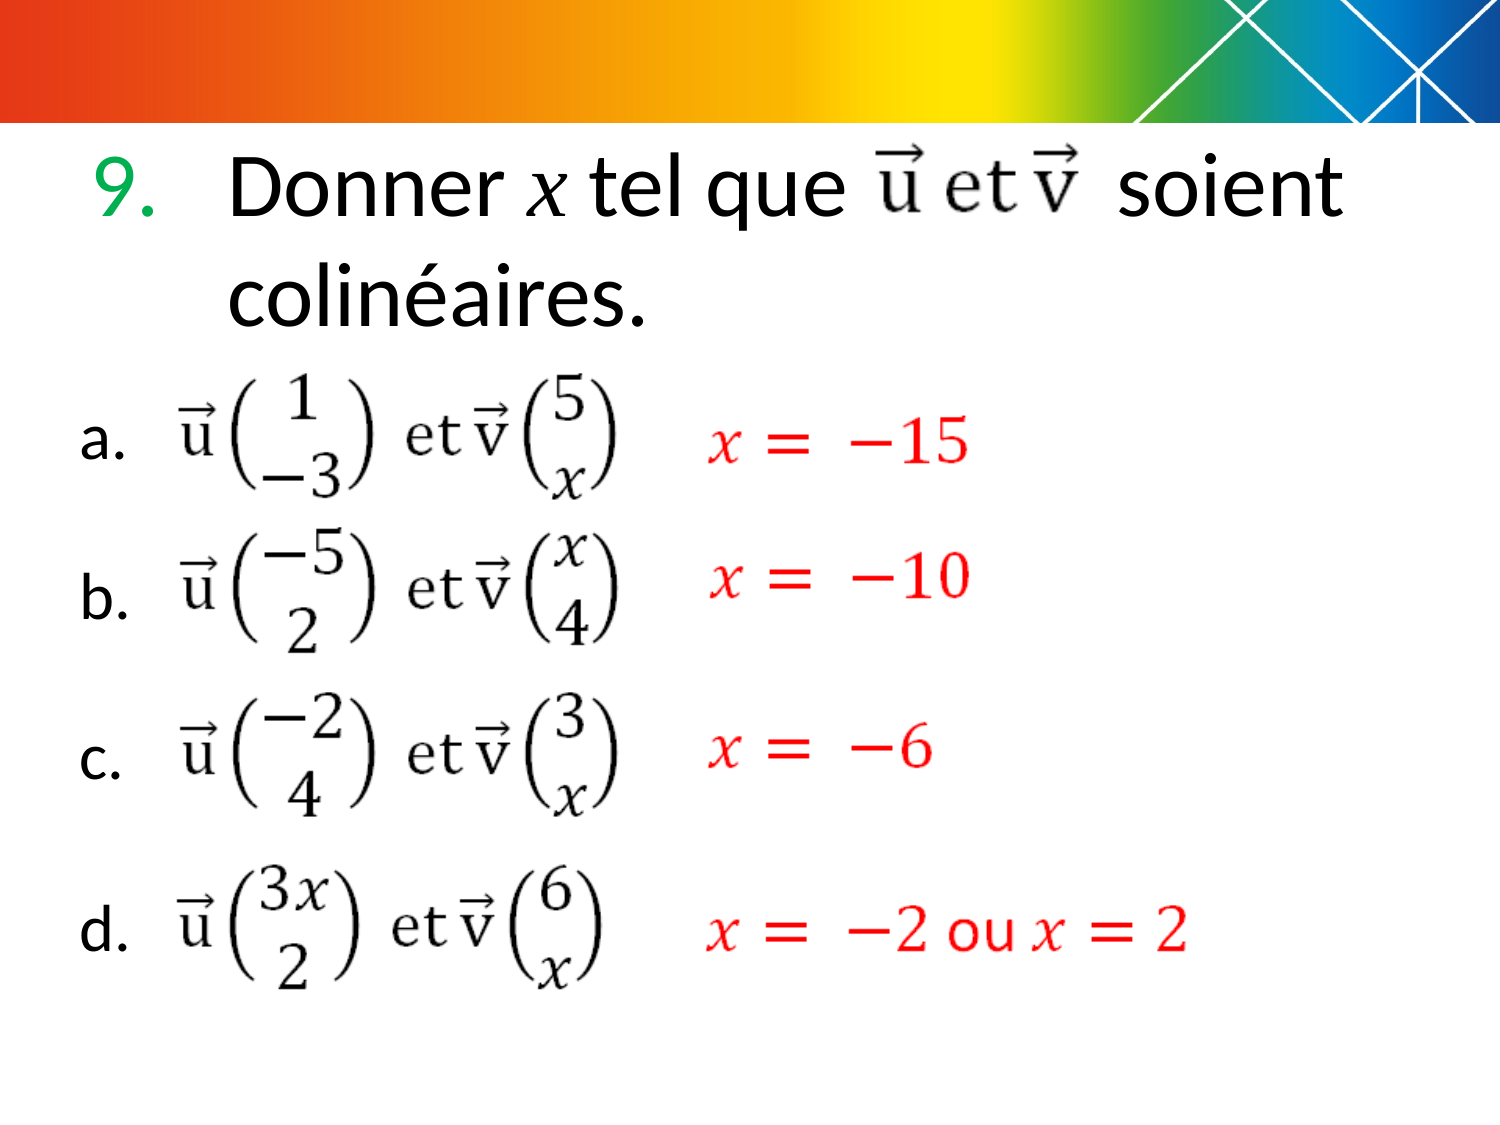

# Donner x tel que soient colinéaires.
a.
b.
c.
d.